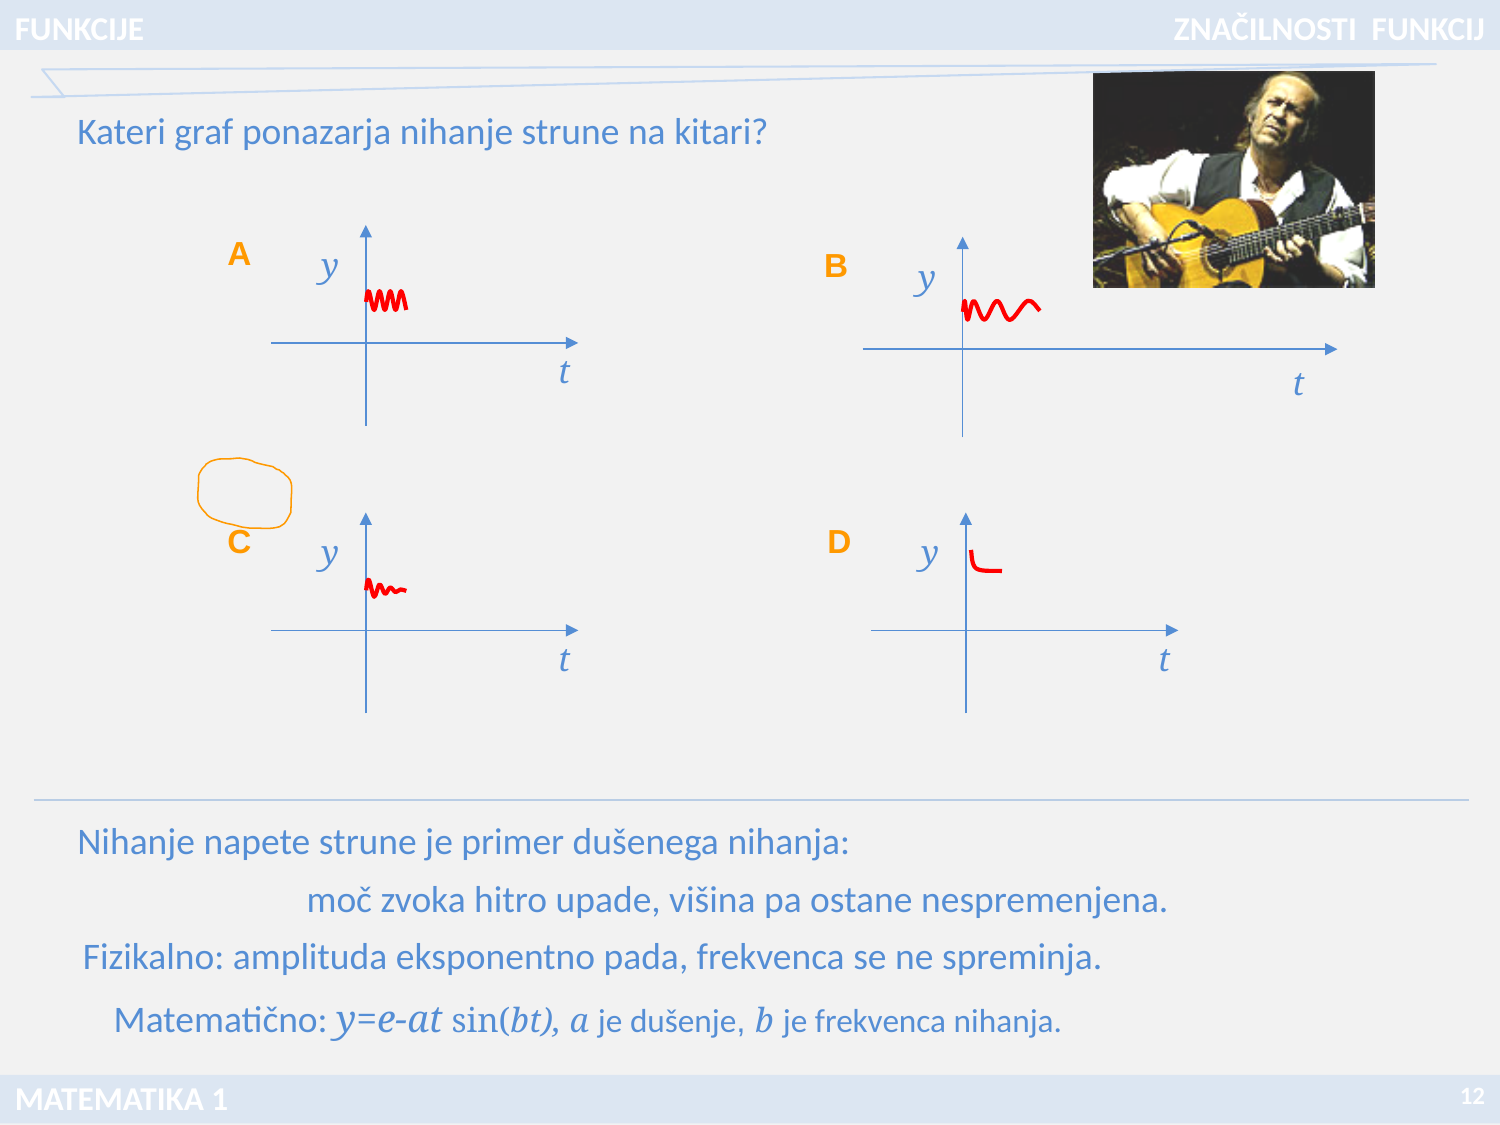

FUNKCIJE
ZNAČILNOSTI FUNKCIJ
Kateri graf ponazarja nihanje strune na kitari?
A
y
t
B
y
t
C
y
t
D
y
t
Nihanje napete strune je primer dušenega nihanja:
 moč zvoka hitro upade, višina pa ostane nespremenjena.
Fizikalno: amplituda eksponentno pada, frekvenca se ne spreminja.
Matematično: y=e-at sin(bt), a je dušenje, b je frekvenca nihanja.
MATEMATIKA 1